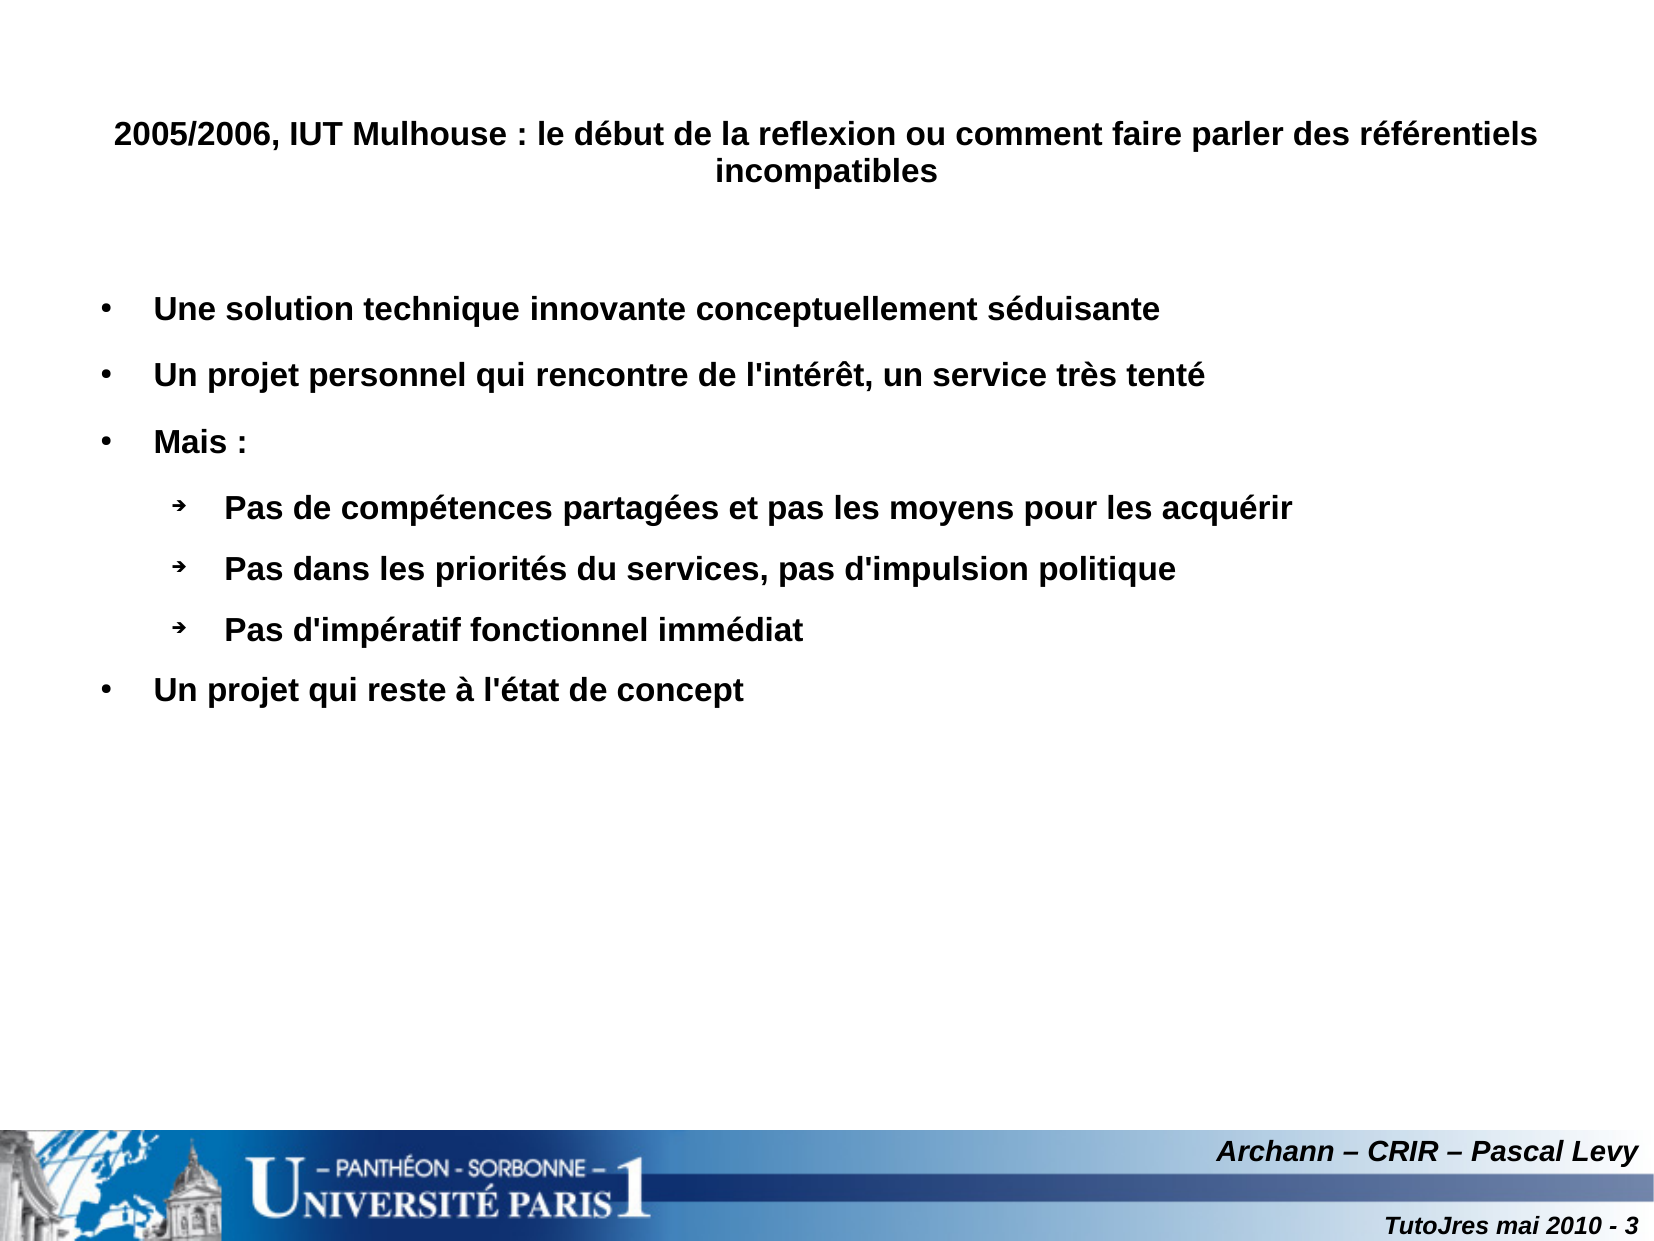

# 2005/2006, IUT Mulhouse : le début de la reflexion ou comment faire parler des référentiels incompatibles
Une solution technique innovante conceptuellement séduisante
Un projet personnel qui rencontre de l'intérêt, un service très tenté
Mais :
Pas de compétences partagées et pas les moyens pour les acquérir
Pas dans les priorités du services, pas d'impulsion politique
Pas d'impératif fonctionnel immédiat
Un projet qui reste à l'état de concept